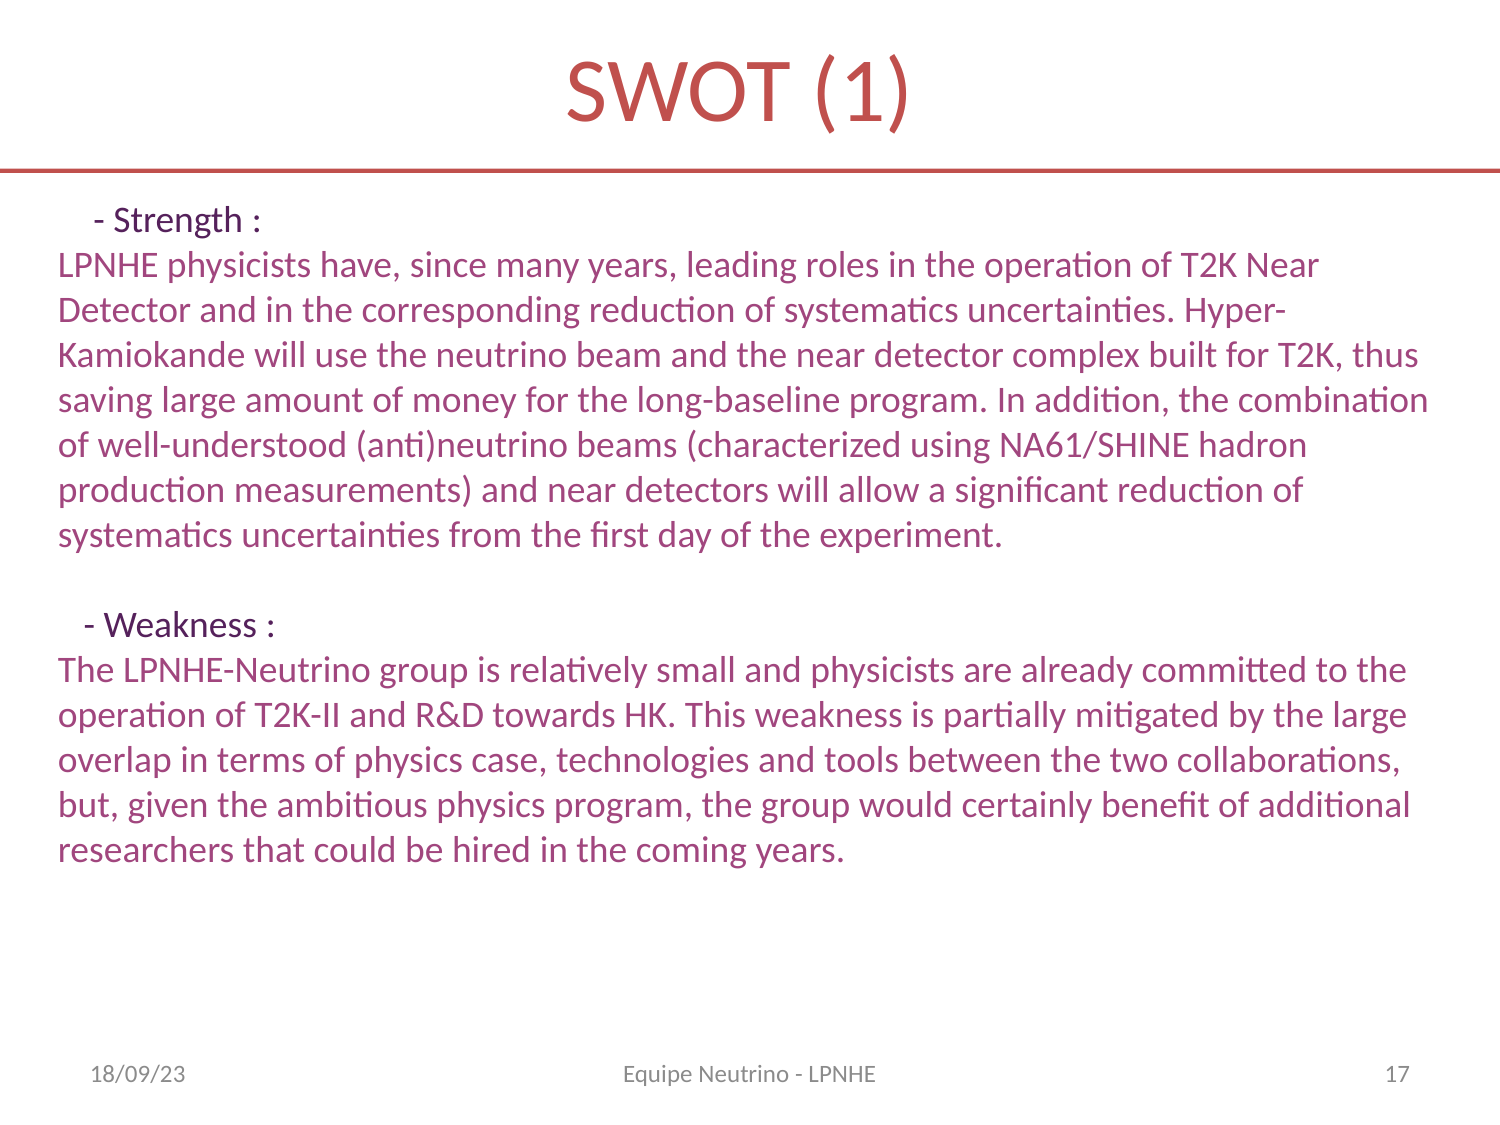

SWOT (1)
- Strength :
LPNHE physicists have, since many years, leading roles in the operation of T2K Near Detector and in the corresponding reduction of systematics uncertainties. Hyper-Kamiokande will use the neutrino beam and the near detector complex built for T2K, thus saving large amount of money for the long-baseline program. In addition, the combination of well-understood (anti)neutrino beams (characterized using NA61/SHINE hadron production measurements) and near detectors will allow a significant reduction of systematics uncertainties from the first day of the experiment.
 - Weakness :
The LPNHE-Neutrino group is relatively small and physicists are already committed to the operation of T2K-II and R&D towards HK. This weakness is partially mitigated by the large overlap in terms of physics case, technologies and tools between the two collaborations, but, given the ambitious physics program, the group would certainly benefit of additional researchers that could be hired in the coming years.
18/09/23
Equipe Neutrino - LPNHE